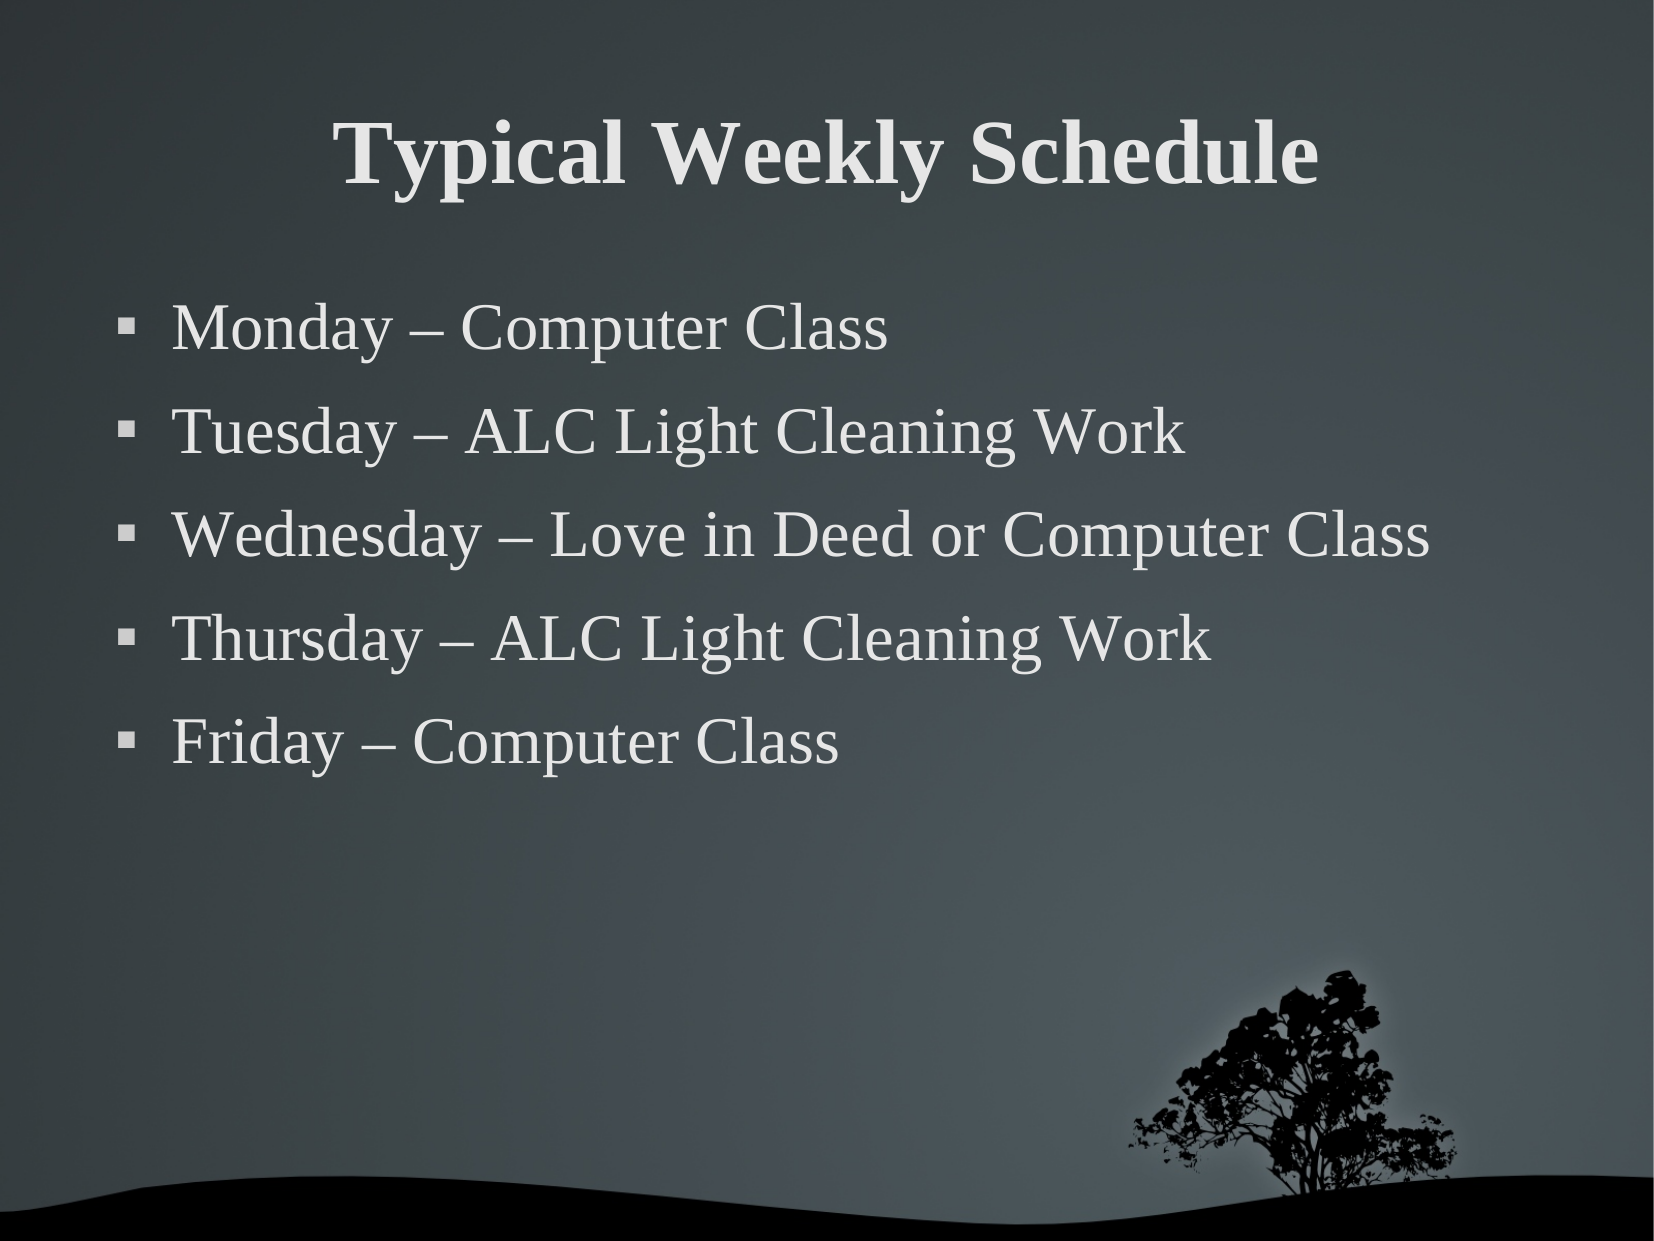

# Typical Weekly Schedule
Monday – Computer Class
Tuesday – ALC Light Cleaning Work
Wednesday – Love in Deed or Computer Class
Thursday – ALC Light Cleaning Work
Friday – Computer Class